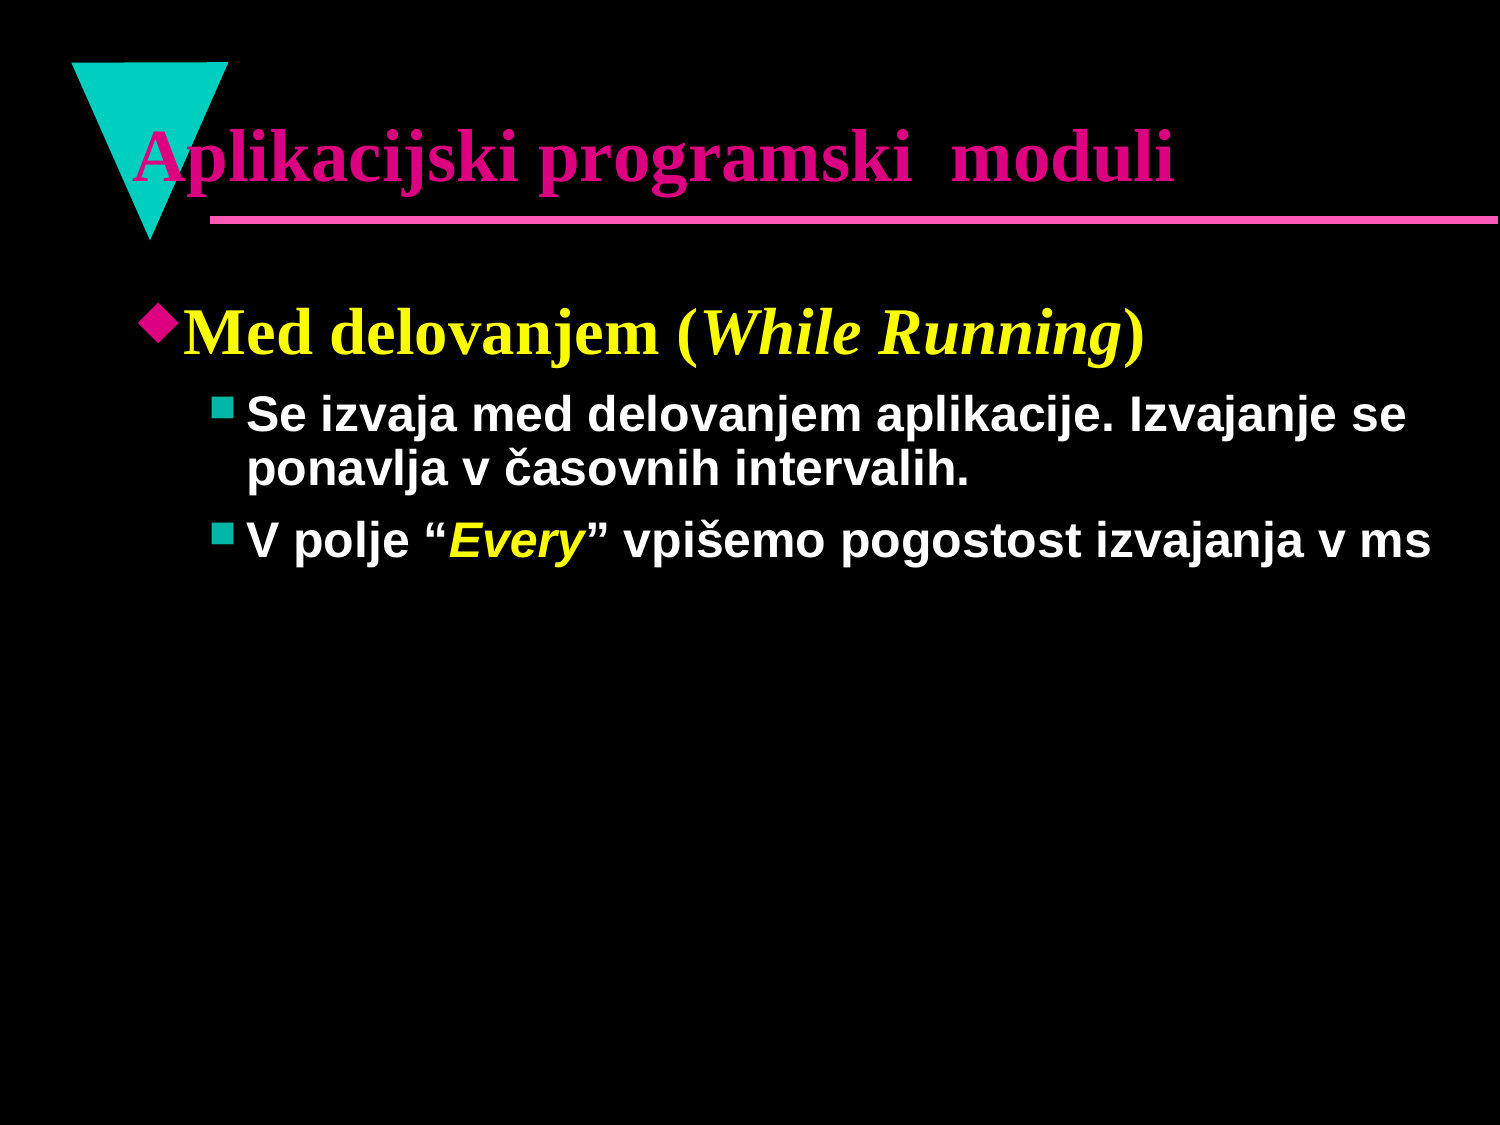

# Aplikacijski programski moduli
Med delovanjem (While Running)
Se izvaja med delovanjem aplikacije. Izvajanje se ponavlja v časovnih intervalih.
V polje “Every” vpišemo pogostost izvajanja v ms
RVP2
Kreiranje programskih modulov
6